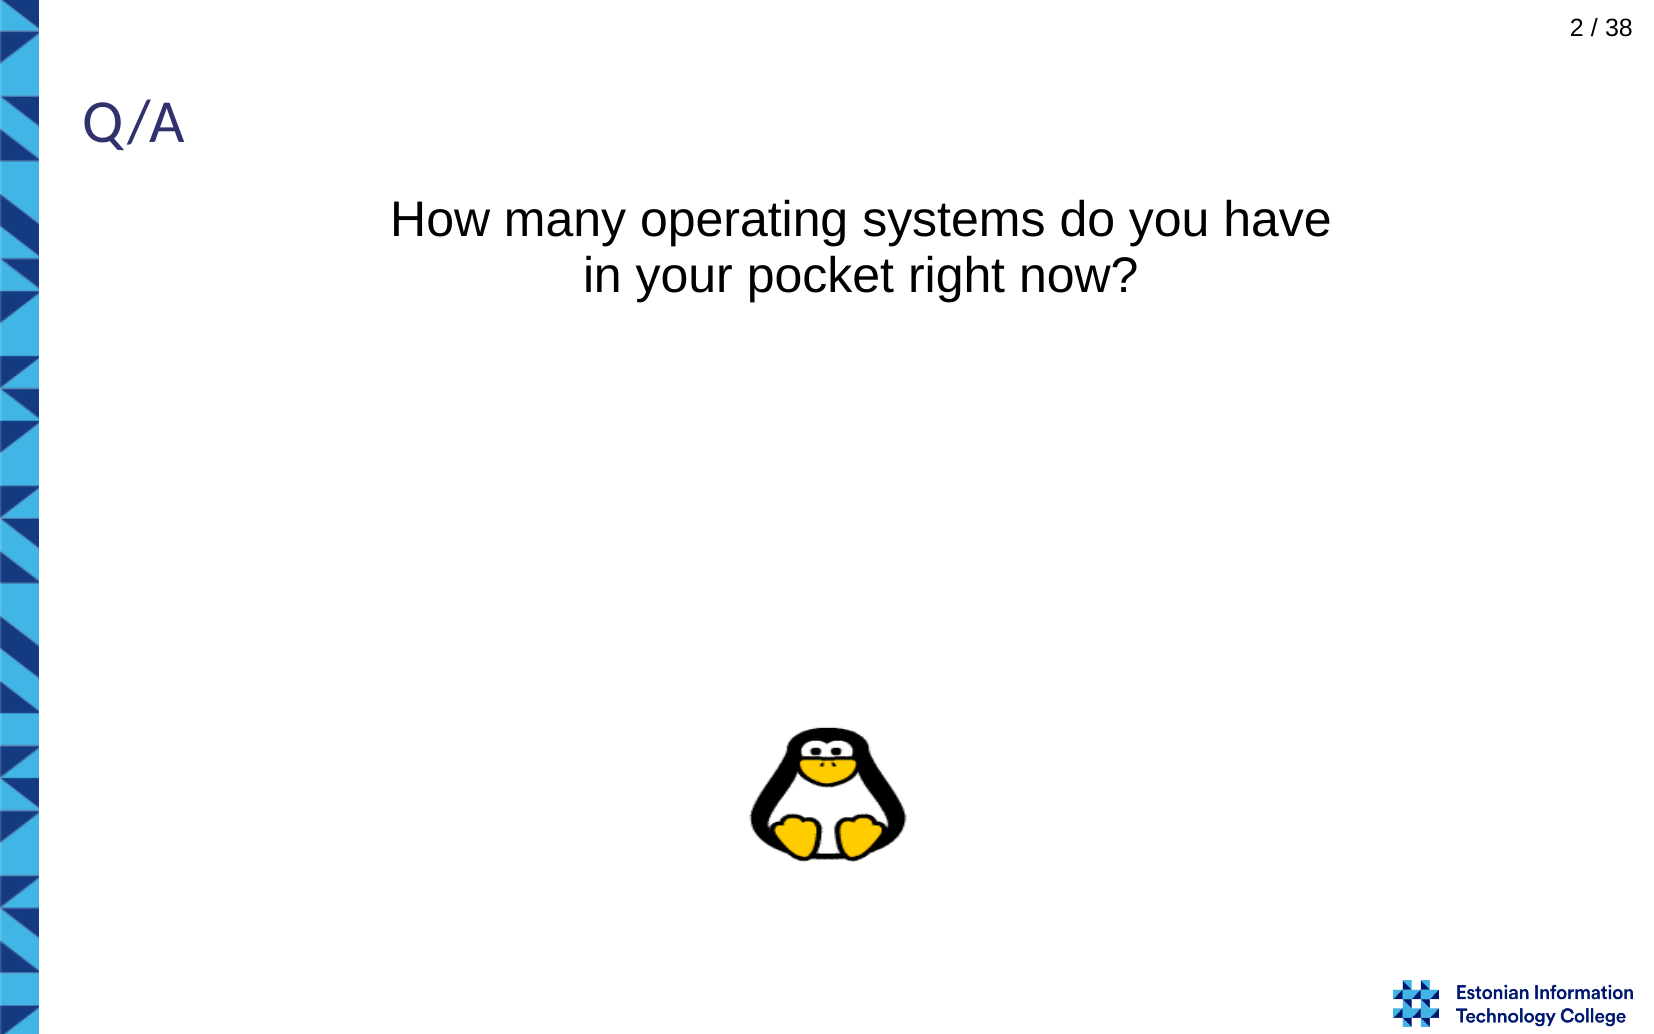

# Q/A
How many operating systems do you have
in your pocket right now?